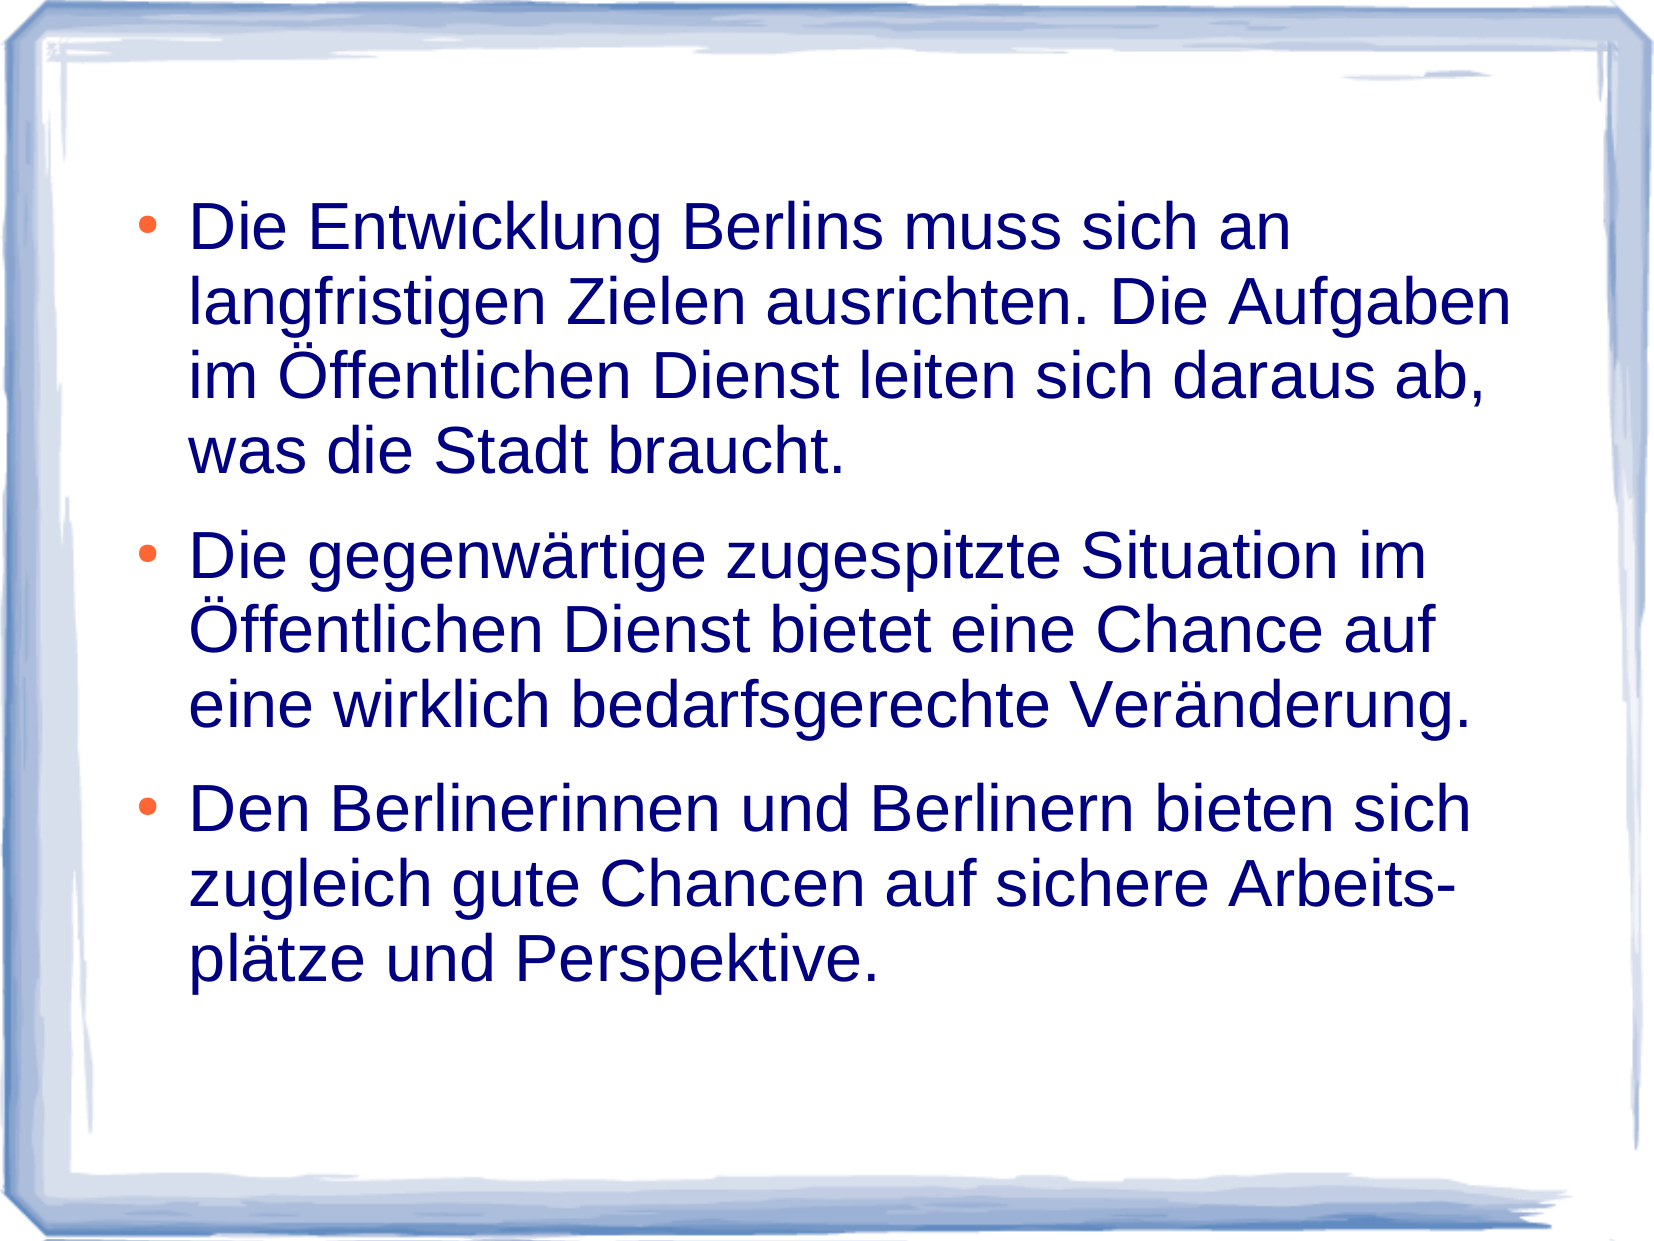

#
Die Entwicklung Berlins muss sich an langfristigen Zielen ausrichten. Die Aufgaben im Öffentlichen Dienst leiten sich daraus ab, was die Stadt braucht.
Die gegenwärtige zugespitzte Situation im Öffentlichen Dienst bietet eine Chance auf eine wirklich bedarfsgerechte Veränderung.
Den Berlinerinnen und Berlinern bieten sich zugleich gute Chancen auf sichere Arbeits-plätze und Perspektive.